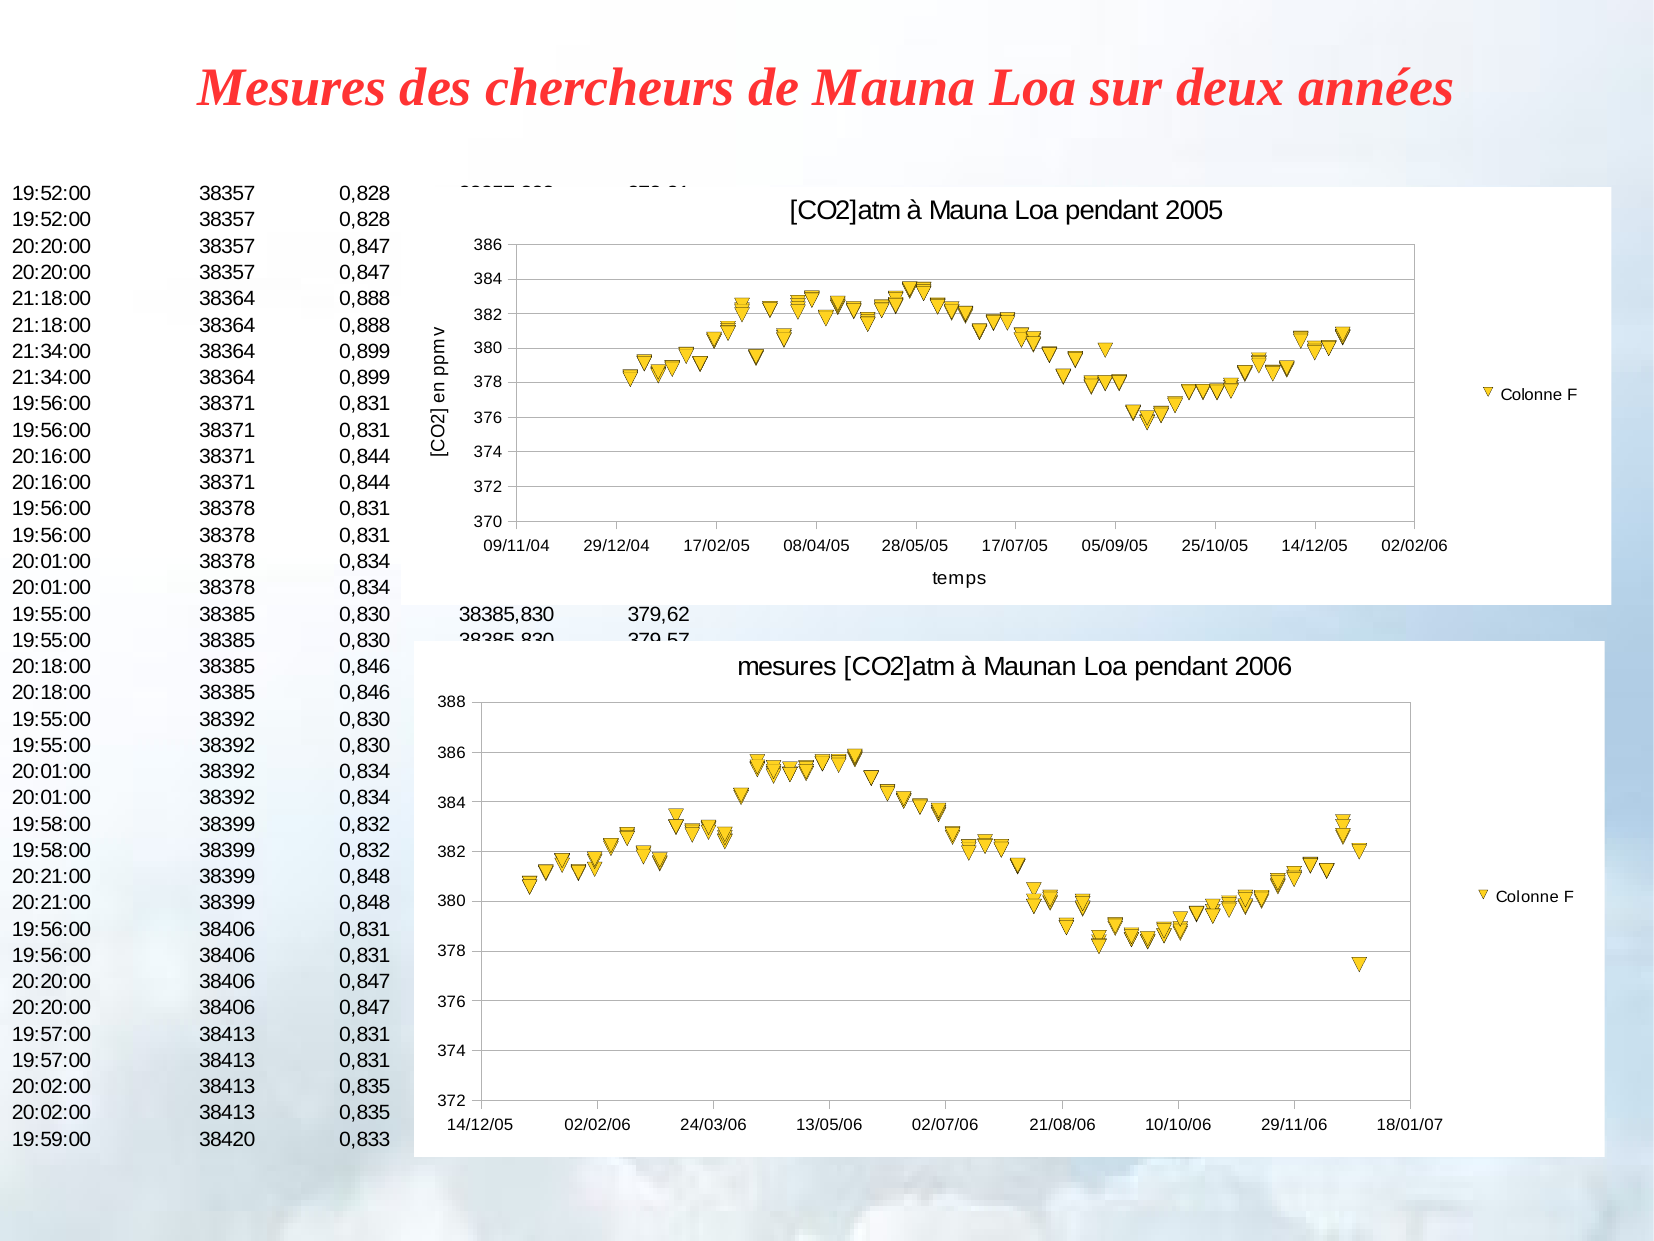

# Mesures des chercheurs de Mauna Loa sur deux années